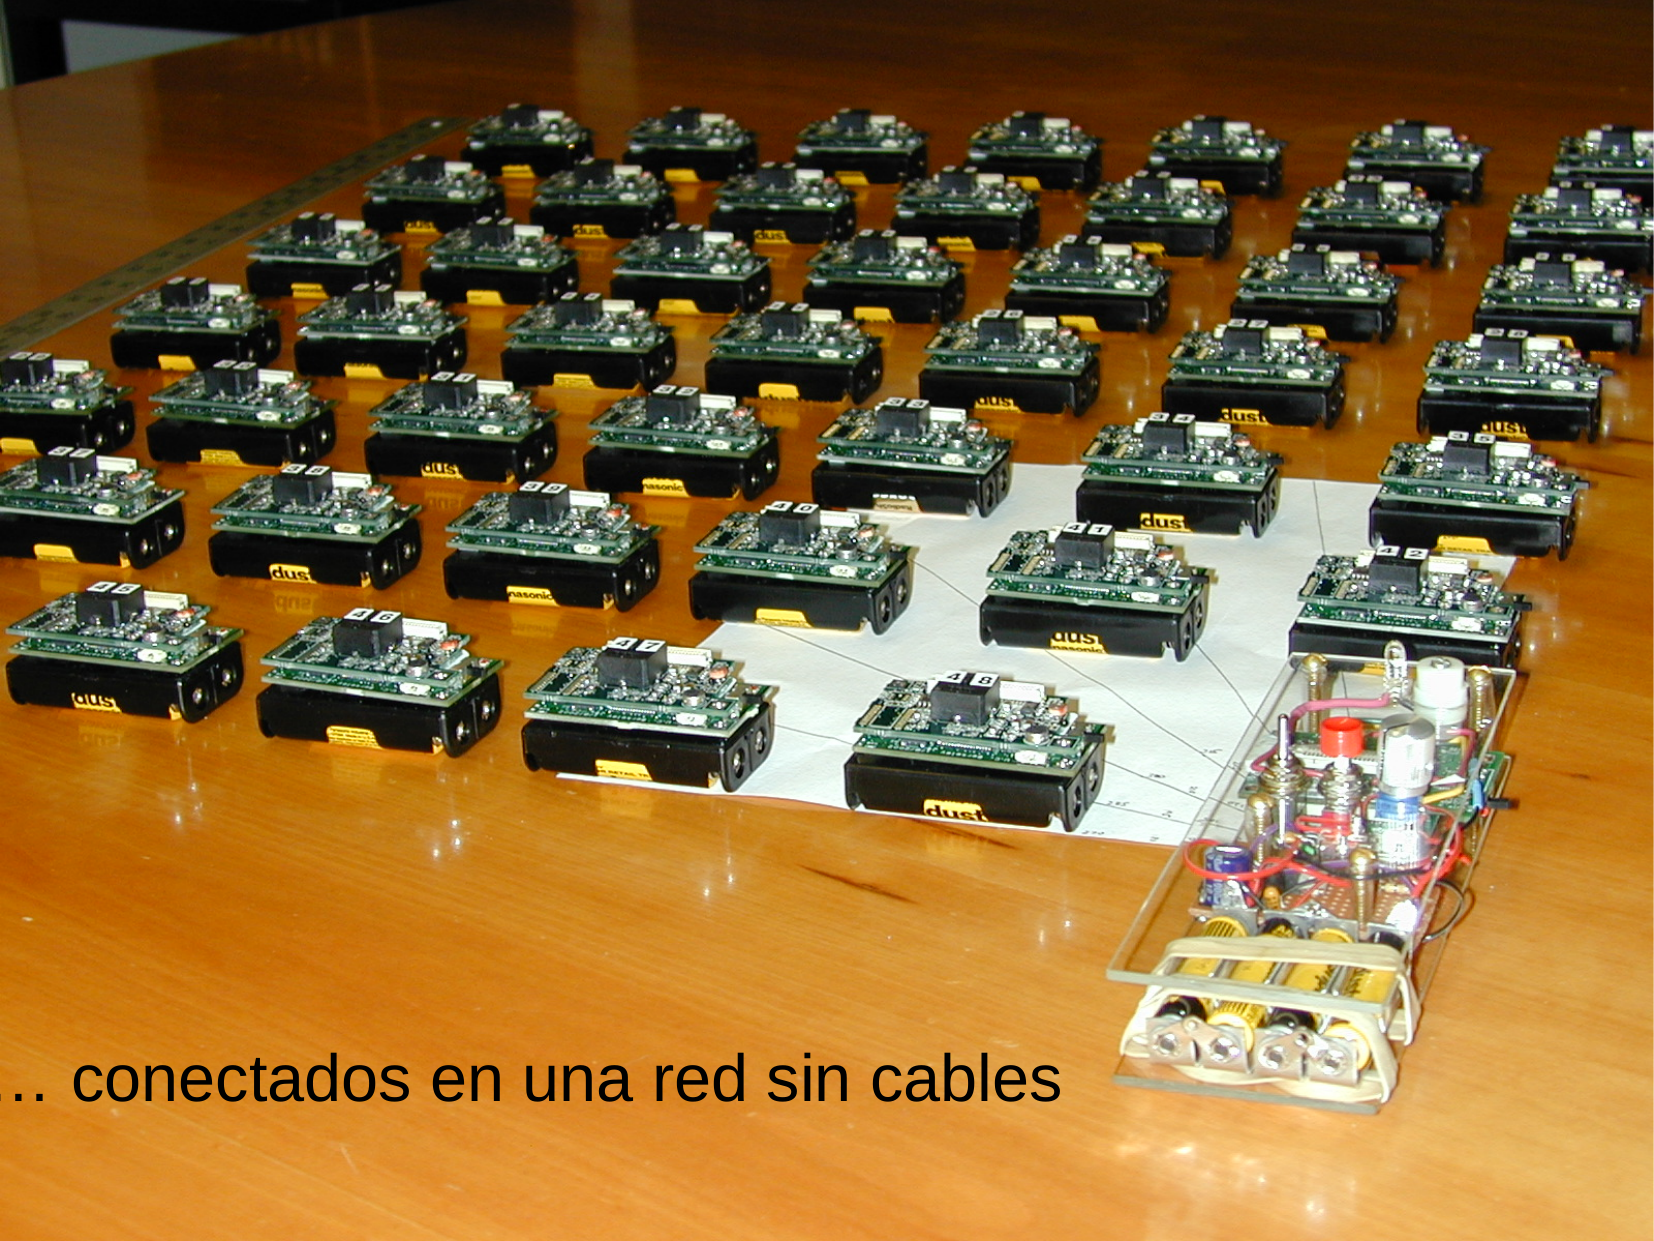

#
… conectados en una red sin cables